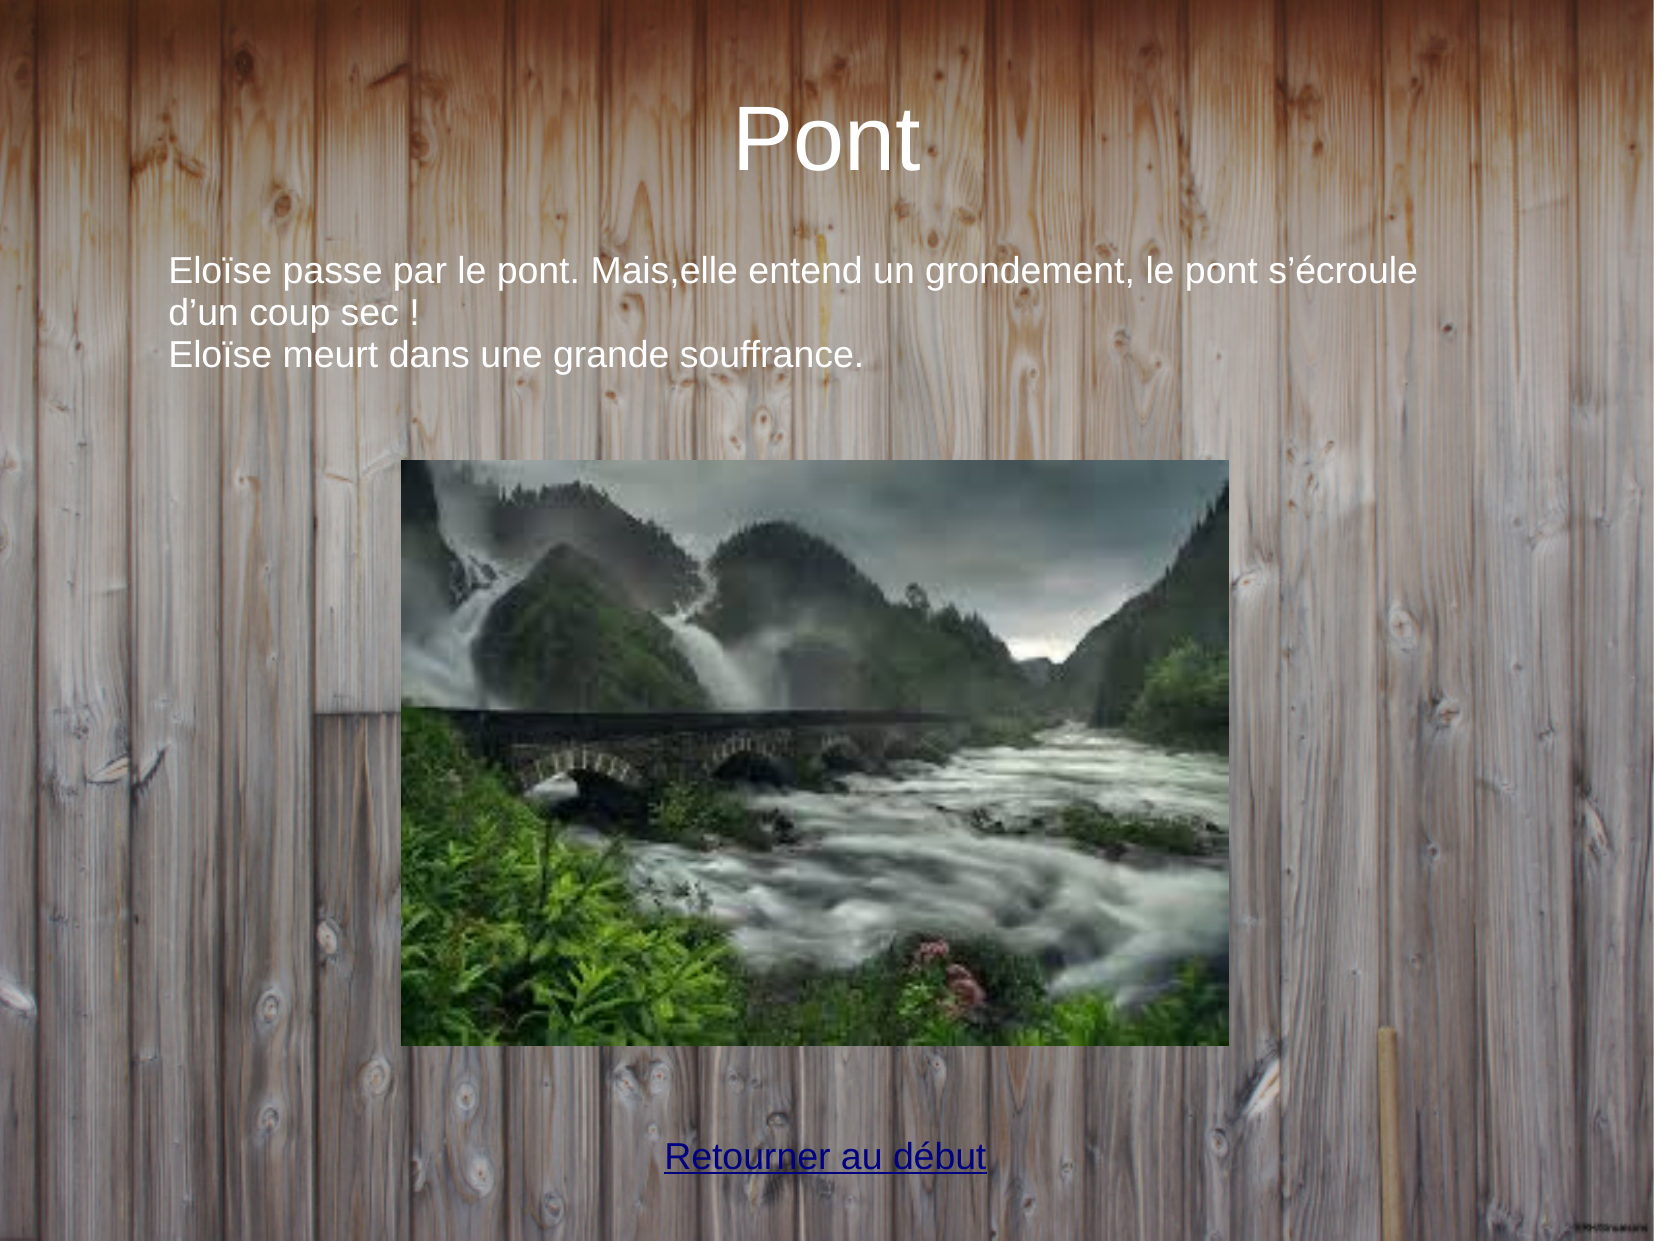

# Pont
Eloïse passe par le pont. Mais,elle entend un grondement, le pont s’écroule d’un coup sec !
Eloïse meurt dans une grande souffrance.
Retourner au début